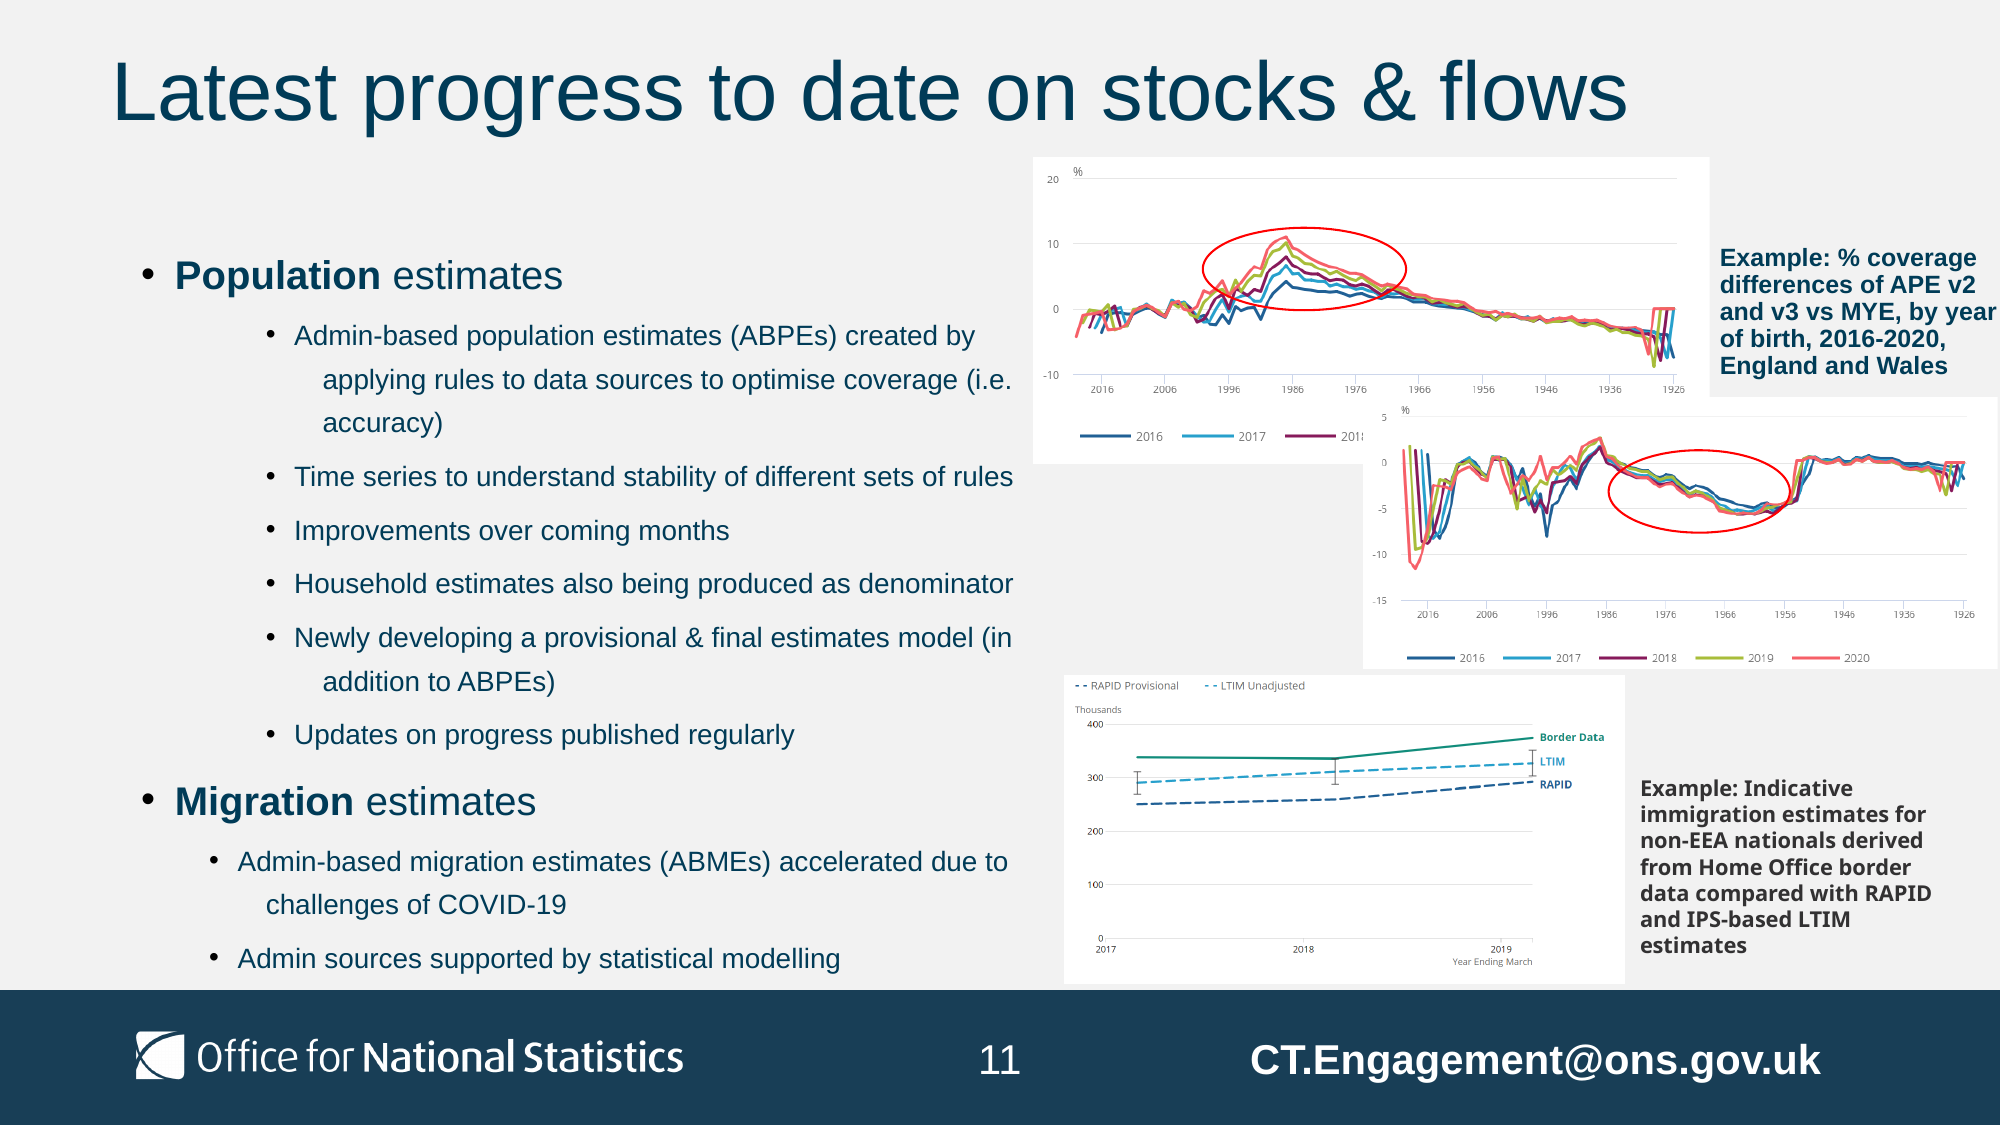

Latest progress to date on stocks & flows
# Population estimates
Admin-based population estimates (ABPEs) created by applying rules to data sources to optimise coverage (i.e. accuracy)
Time series to understand stability of different sets of rules
Improvements over coming months
Household estimates also being produced as denominator
Newly developing a provisional & final estimates model (in addition to ABPEs)
Updates on progress published regularly
Migration estimates
Admin-based migration estimates (ABMEs) accelerated due to challenges of COVID-19
Admin sources supported by statistical modelling
Example: % coverage differences of APE v2 and v3 vs MYE, by year of birth, 2016-2020, England and Wales
Example: Indicative immigration estimates for non-EEA nationals derived from Home Office border data compared with RAPID and IPS-based LTIM estimates
CT.Engagement@ons.gov.uk